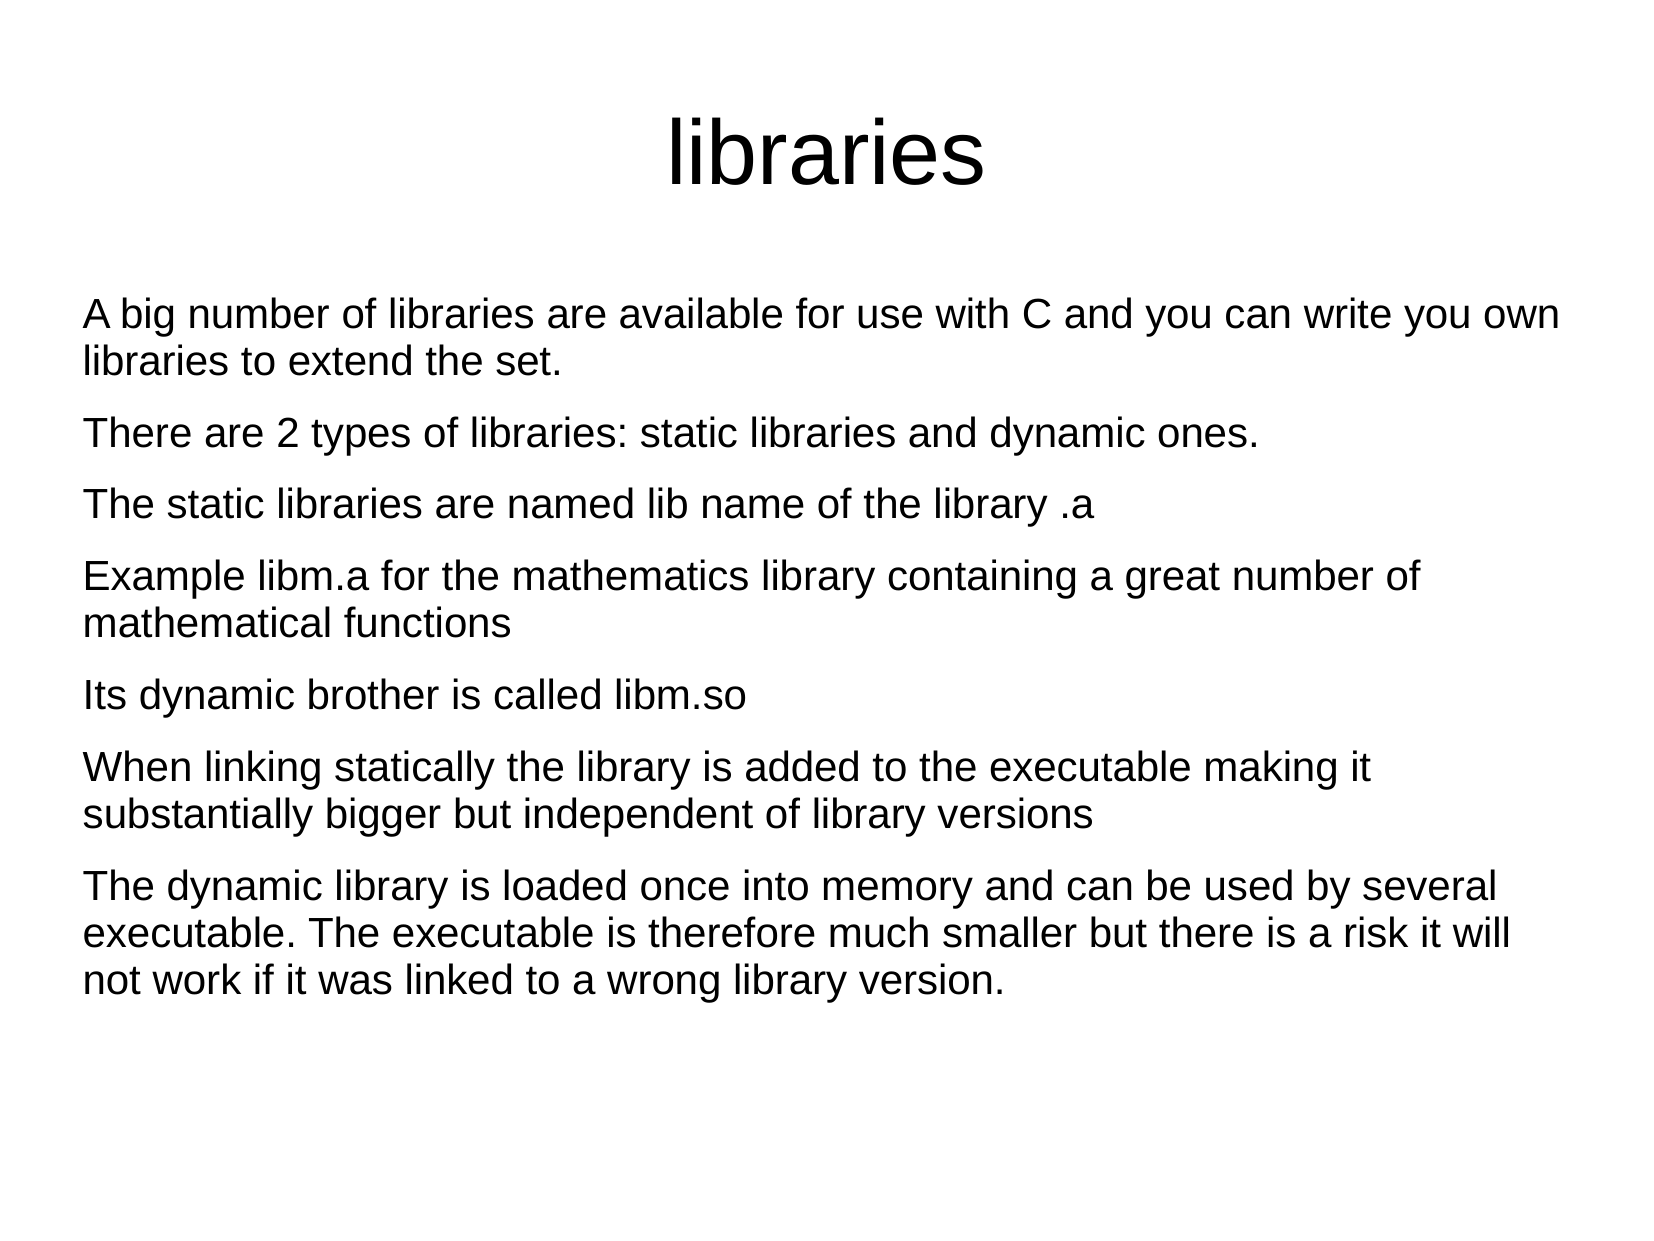

# libraries
A big number of libraries are available for use with C and you can write you own libraries to extend the set.
There are 2 types of libraries: static libraries and dynamic ones.
The static libraries are named lib name of the library .a
Example libm.a for the mathematics library containing a great number of mathematical functions
Its dynamic brother is called libm.so
When linking statically the library is added to the executable making it substantially bigger but independent of library versions
The dynamic library is loaded once into memory and can be used by several executable. The executable is therefore much smaller but there is a risk it will not work if it was linked to a wrong library version.